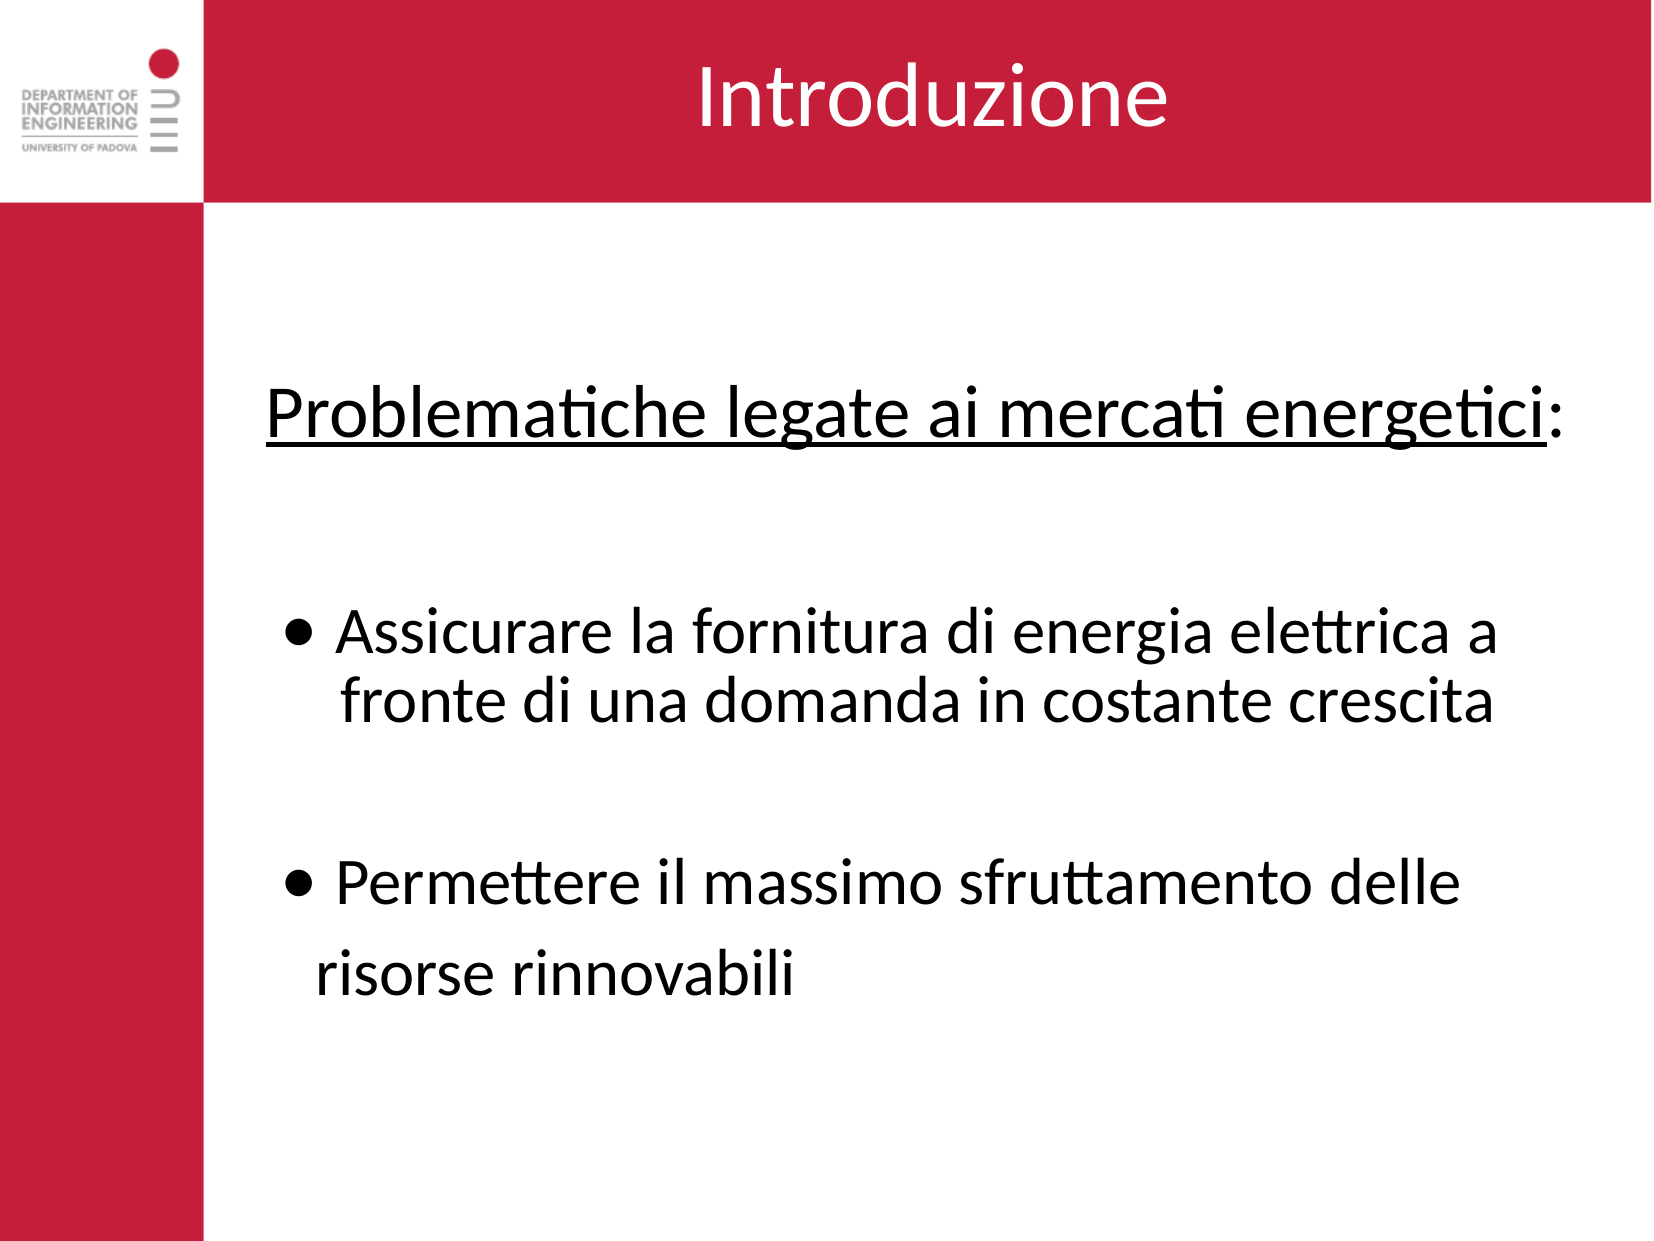

# Introduzione
Problematiche legate ai mercati energetici:
• Assicurare la fornitura di energia elettrica a fronte di una domanda in costante crescita
• Permettere il massimo sfruttamento delle 	 risorse rinnovabili